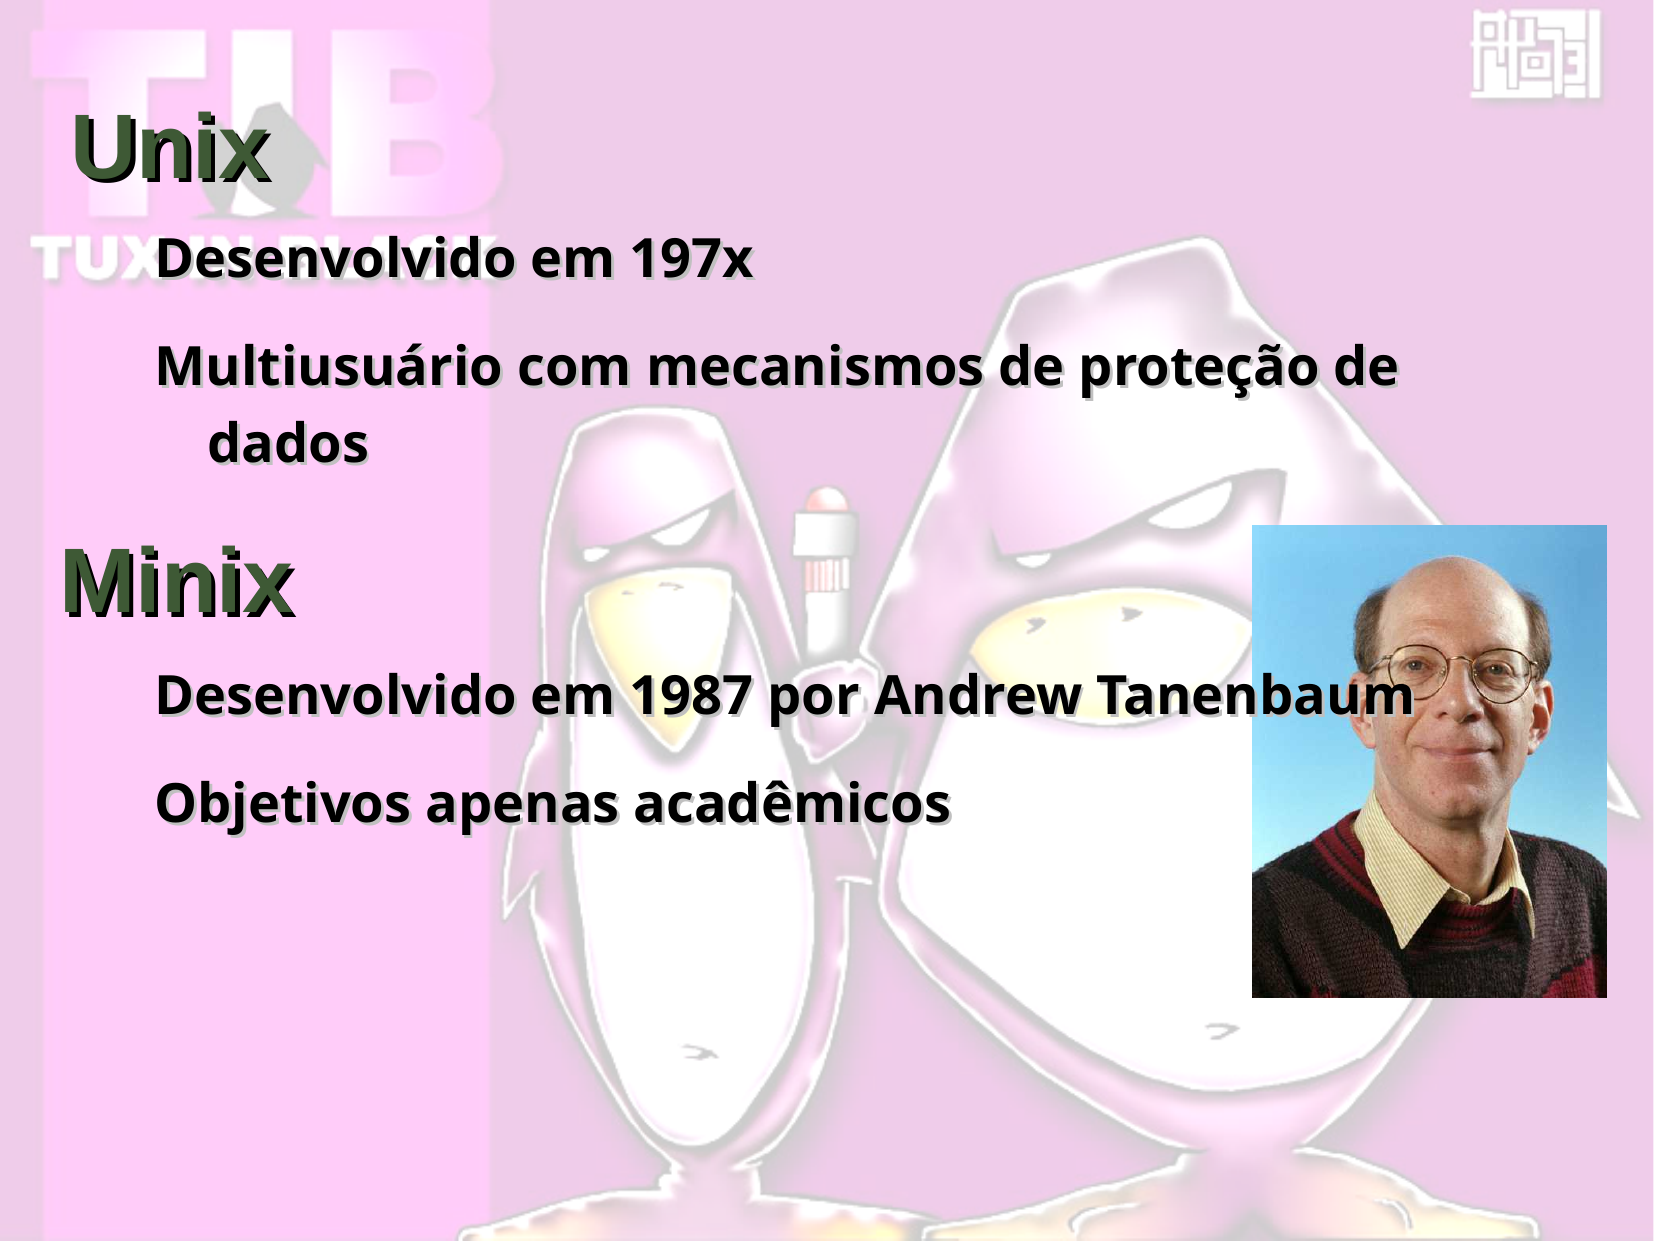

# Unix
Desenvolvido em 197x
Multiusuário com mecanismos de proteção de dados
Minix
Desenvolvido em 1987 por Andrew Tanenbaum
Objetivos apenas acadêmicos